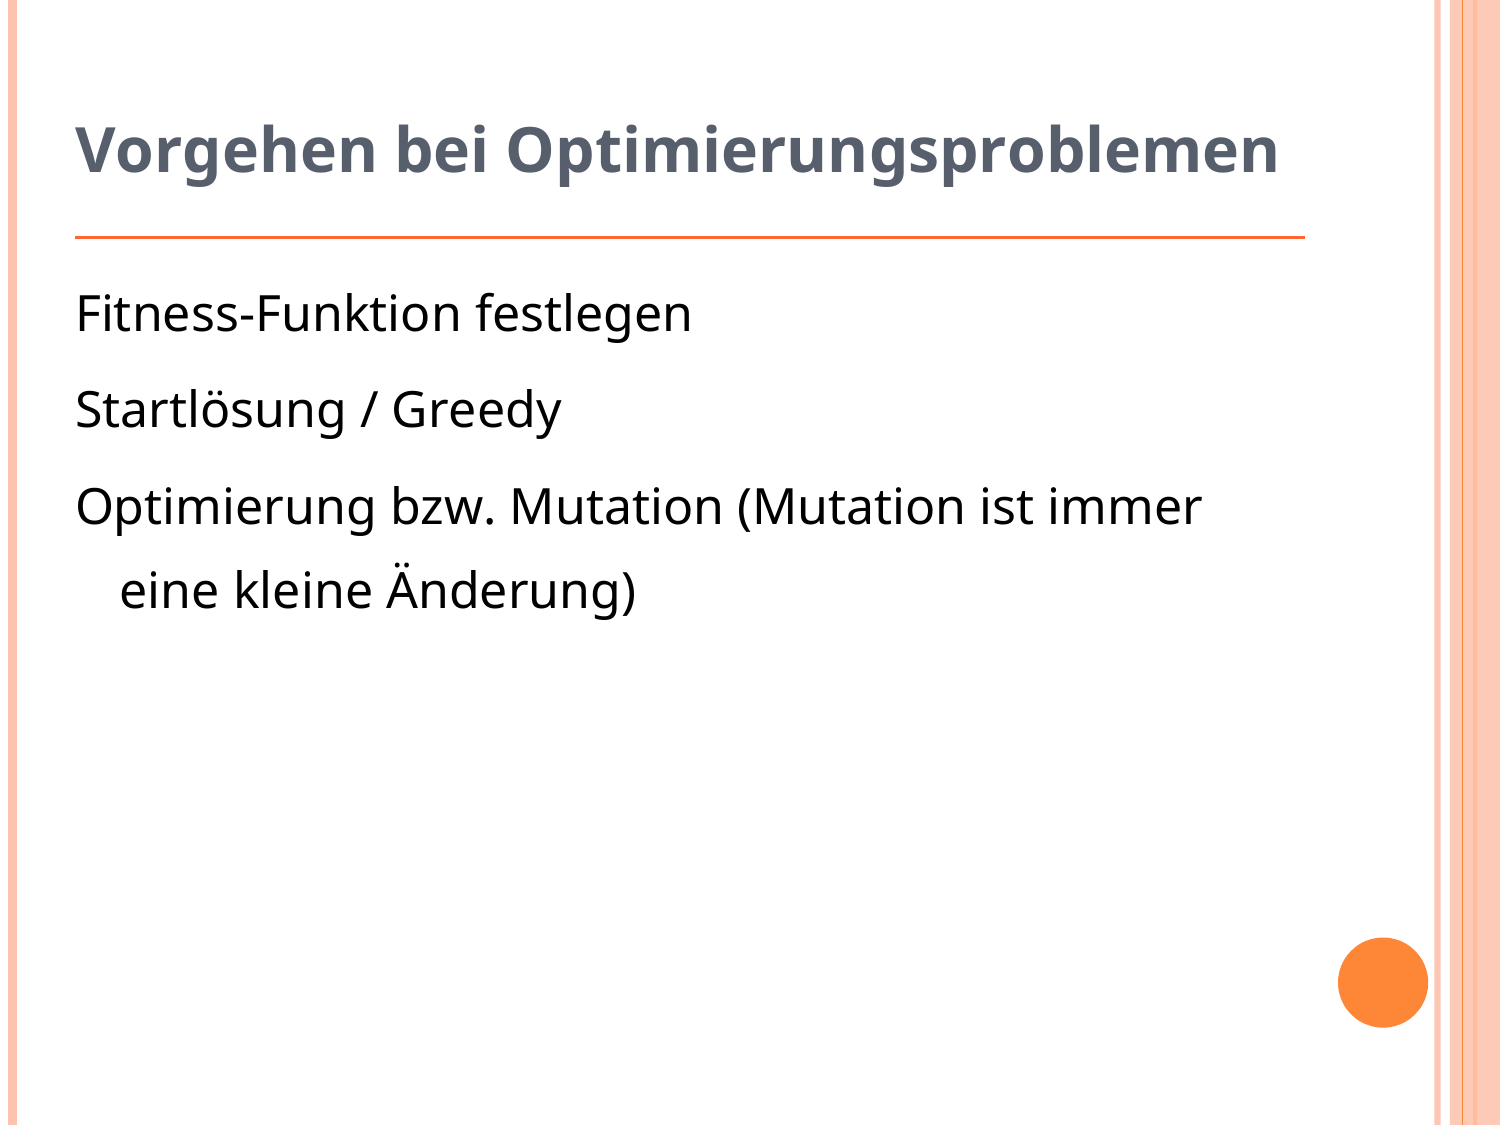

# Vorgehen bei Optimierungsproblemen
Fitness-Funktion festlegen
Startlösung / Greedy
Optimierung bzw. Mutation (Mutation ist immer eine kleine Änderung)‏